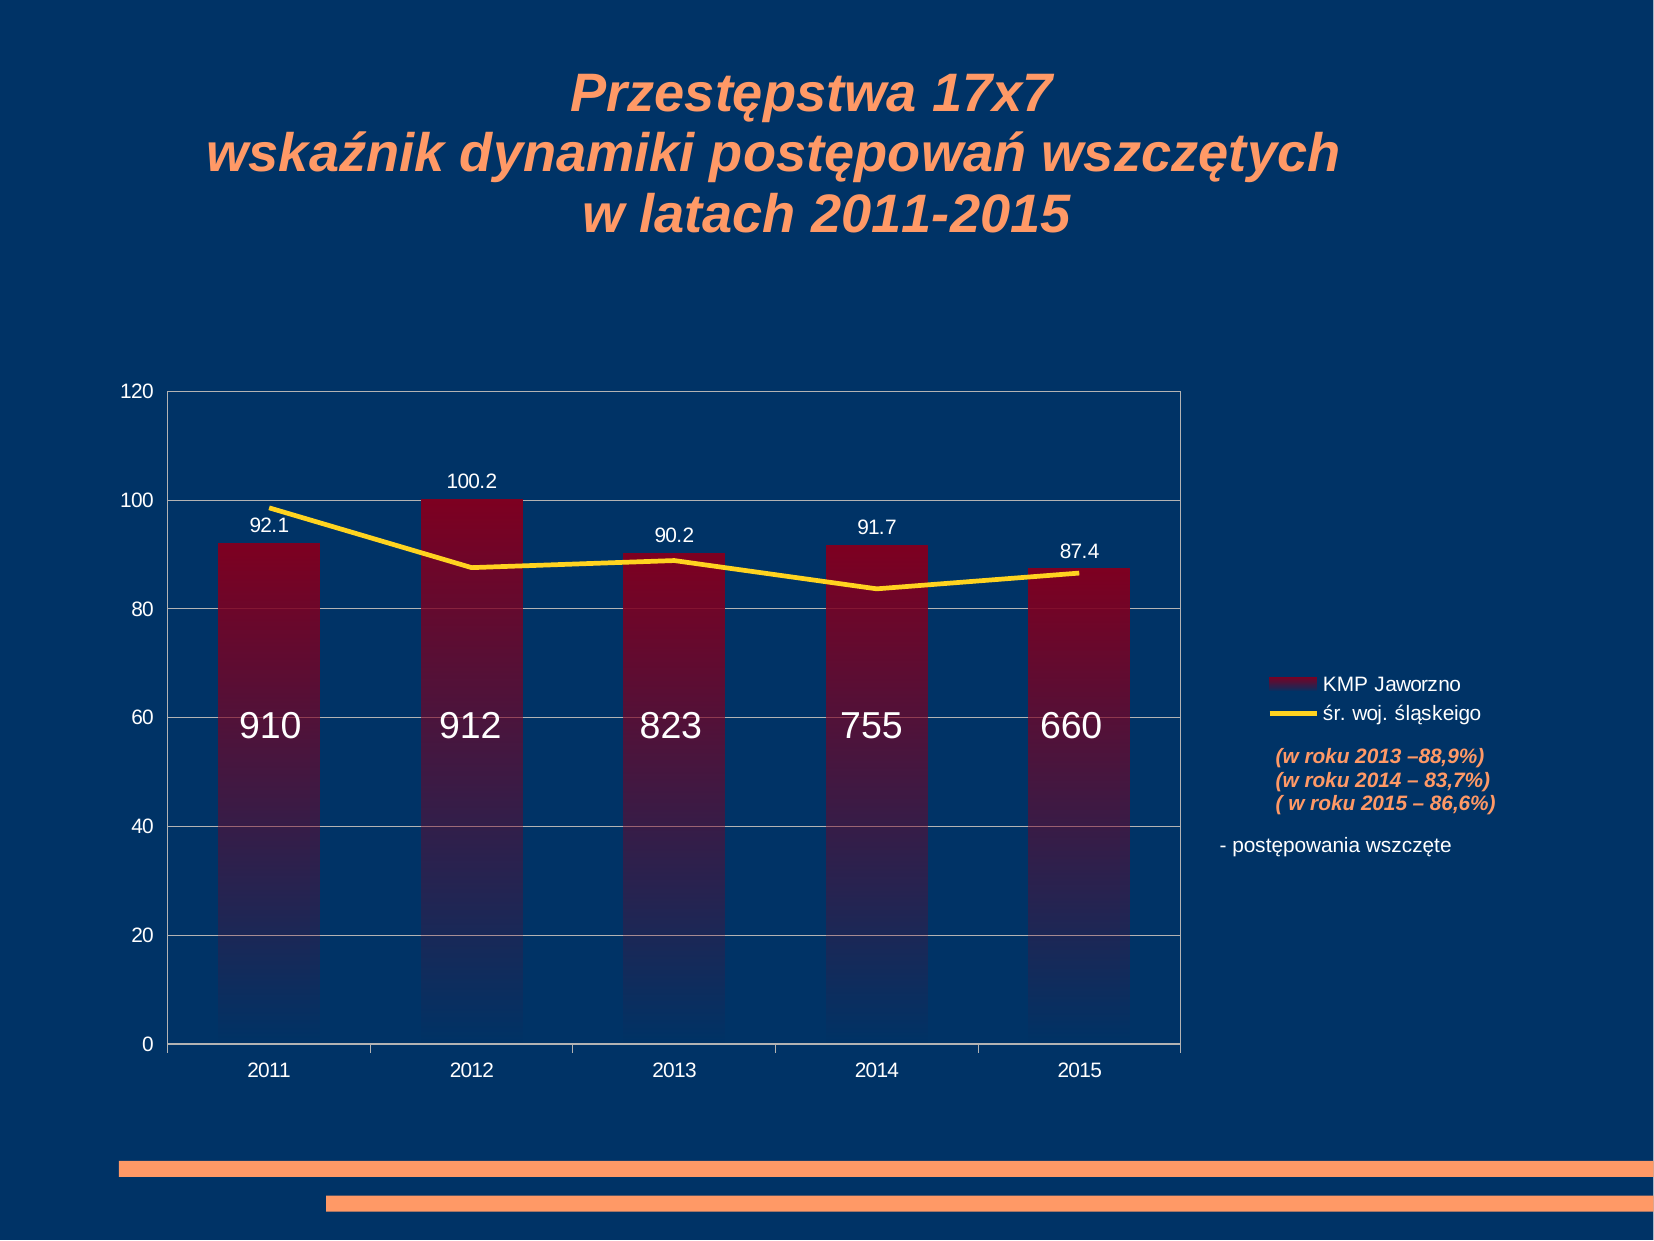

# Przestępstwa 17x7 wskaźnik dynamiki postępowań wszczętych w latach 2011-2015
### Chart
| Category | KMP Jaworzno | śr. woj. śląskeigo |
|---|---|---|
| 2011 | 92.1 | 98.6 |
| 2012 | 100.2 | 87.6 |
| 2013 | 90.2 | 88.9 |
| 2014 | 91.7 | 83.7 |
| 2015 | 87.4 | 86.6 |910		 912		 823 		 755	 	 660
(w roku 2013 –88,9%)
(w roku 2014 – 83,7%)
( w roku 2015 – 86,6%)
- postępowania wszczęte